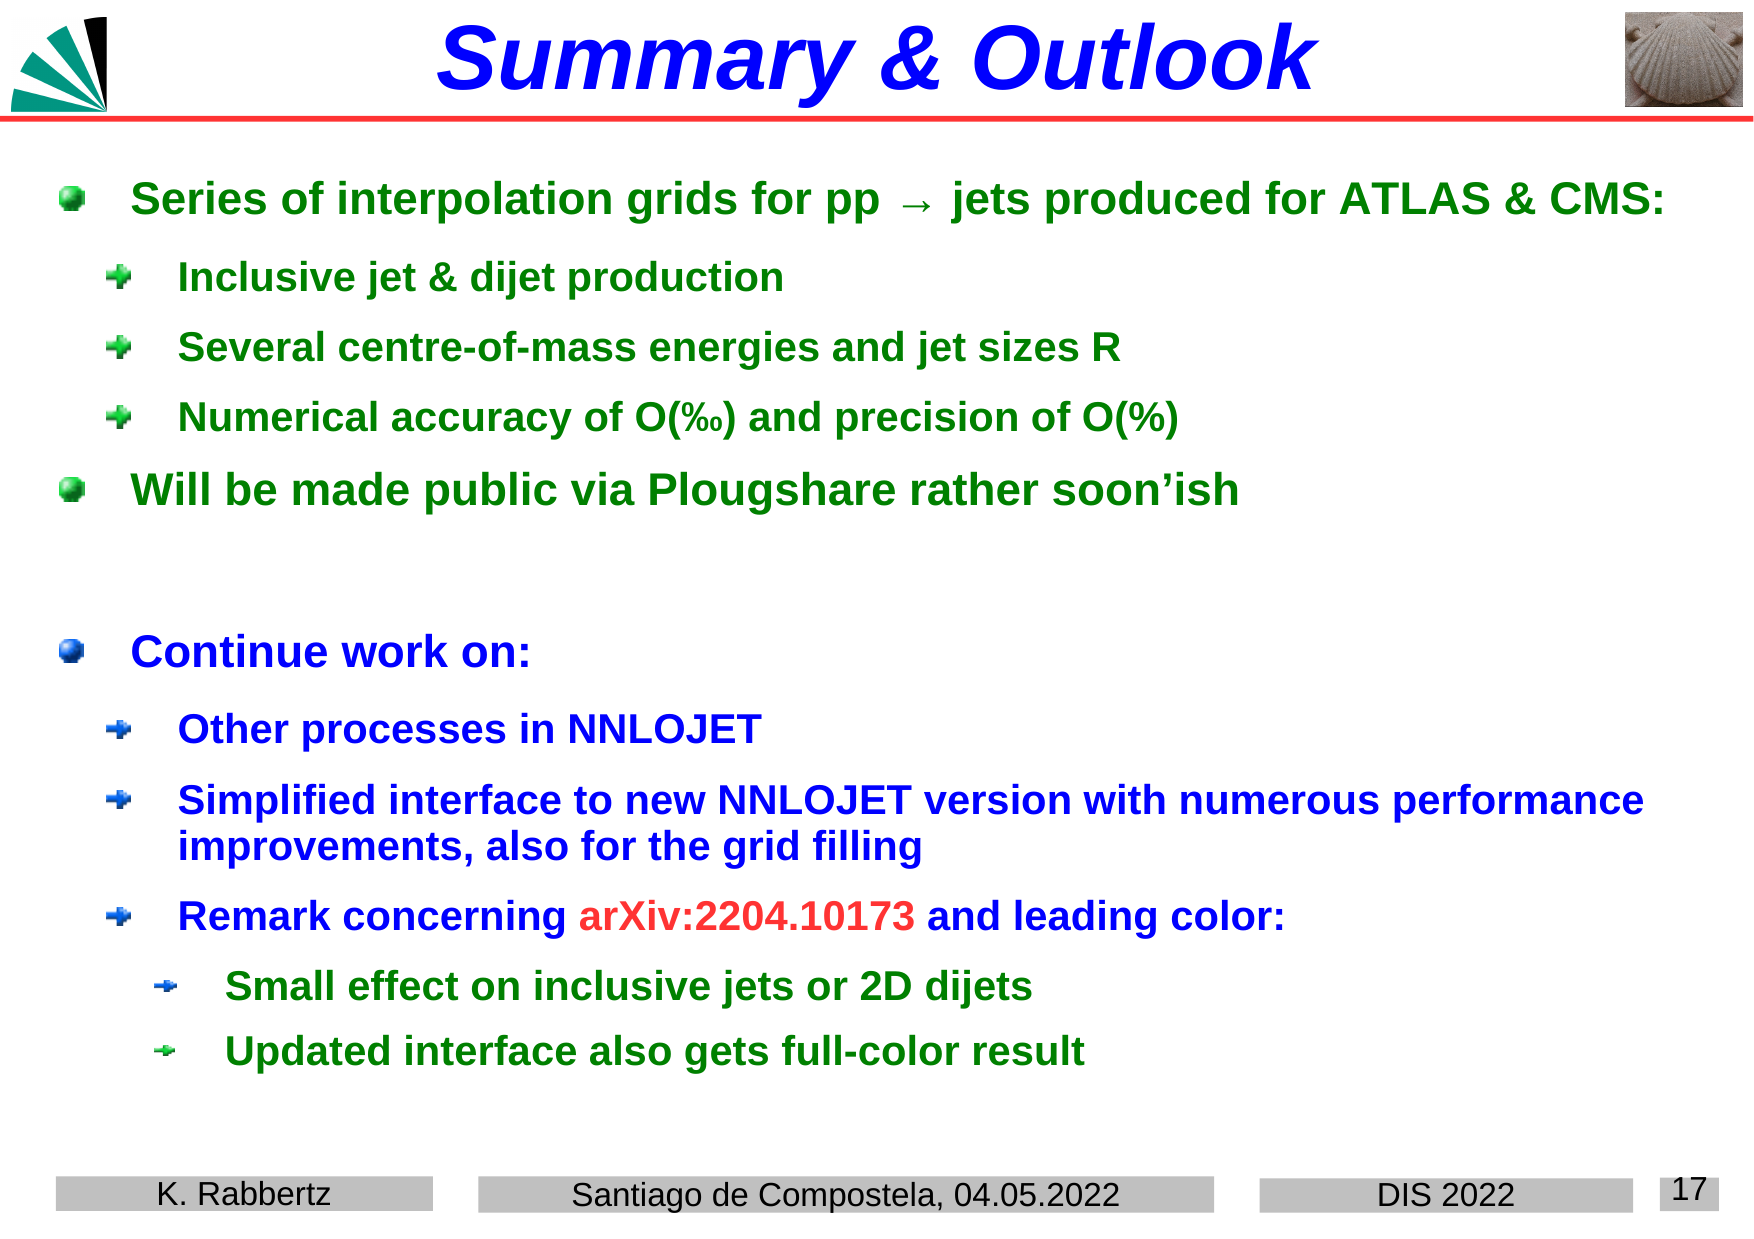

# Summary & Outlook
Series of interpolation grids for pp → jets produced for ATLAS & CMS:
Inclusive jet & dijet production
Several centre-of-mass energies and jet sizes R
Numerical accuracy of O(‰) and precision of O(%)
Will be made public via Plougshare rather soon’ish
Continue work on:
Other processes in NNLOJET
Simplified interface to new NNLOJET version with numerous performance improvements, also for the grid filling
Remark concerning arXiv:2204.10173 and leading color:
Small effect on inclusive jets or 2D dijets
Updated interface also gets full-color result